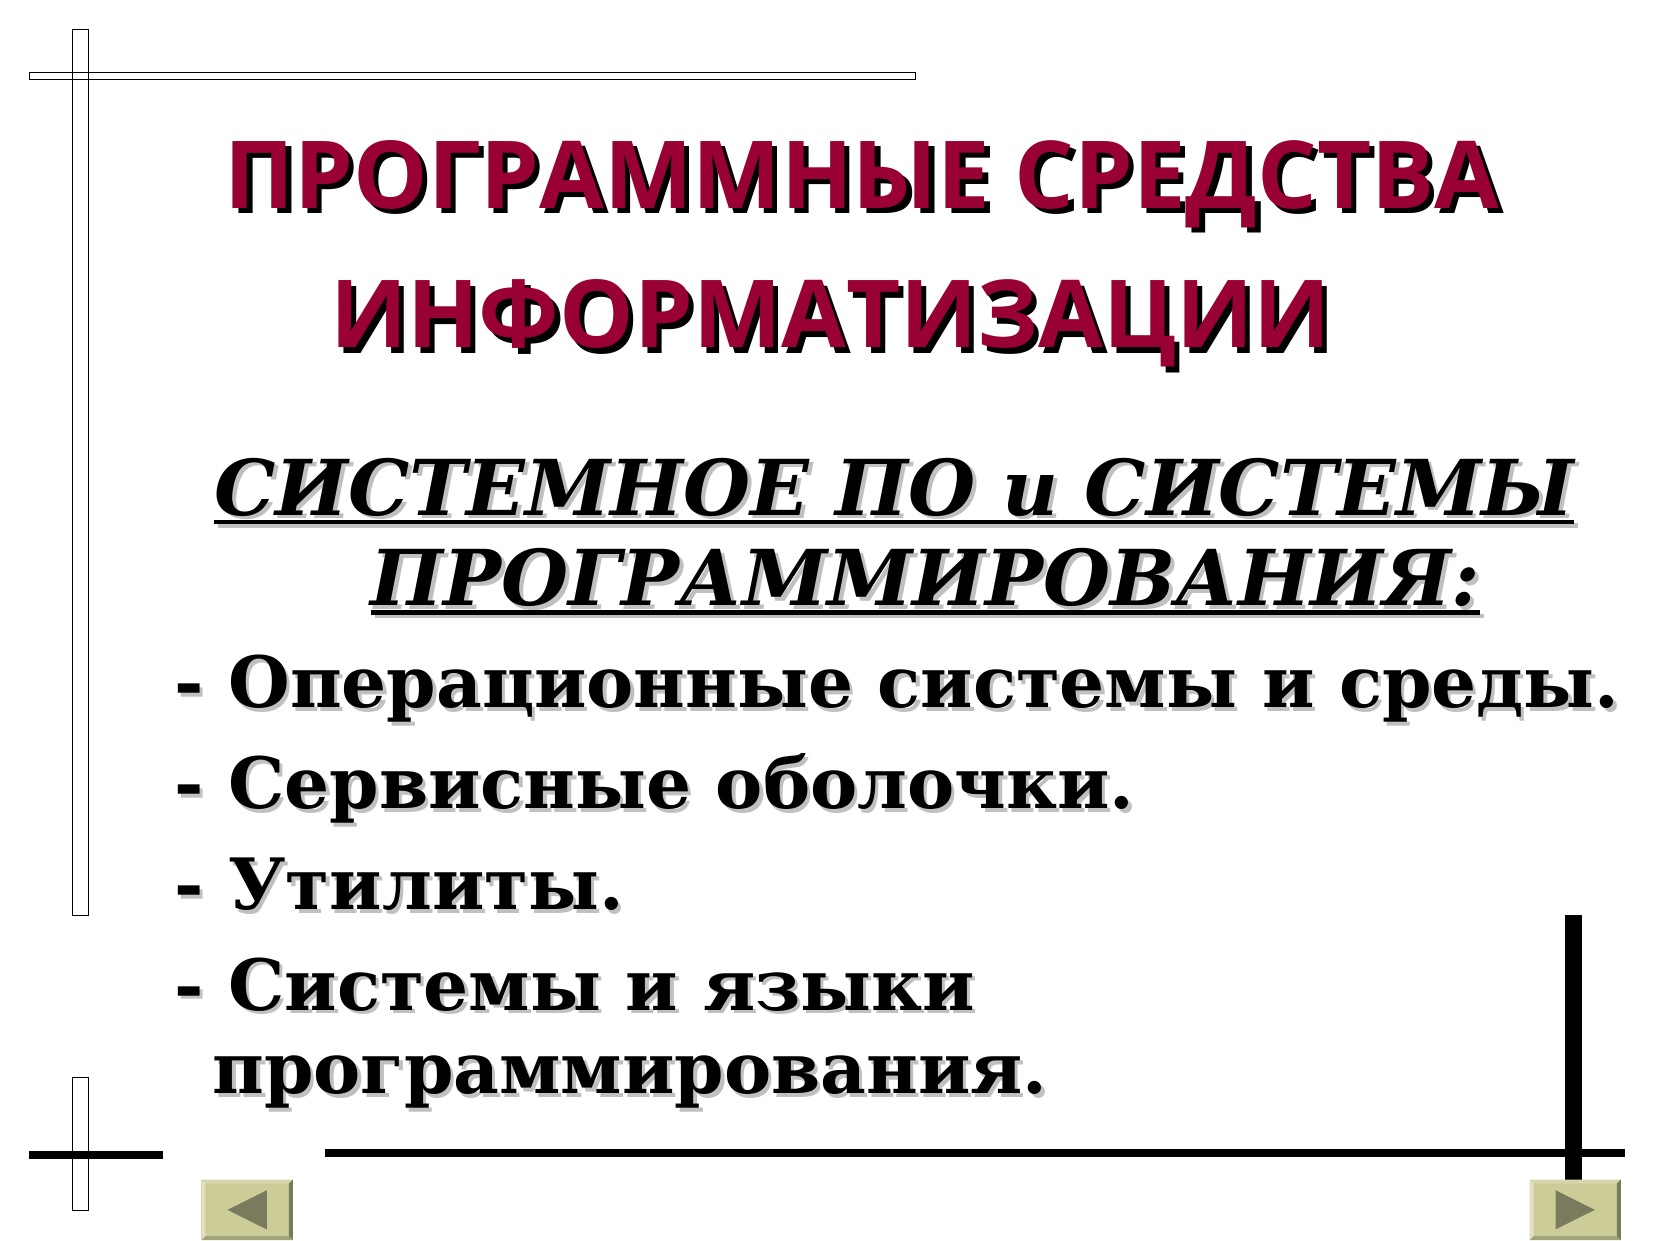

# ПРОГРАММНЫЕ СРЕДСТВА ИНФОРМАТИЗАЦИИ
 СИСТЕМНОЕ ПО и СИСТЕМЫ ПРОГРАММИРОВАНИЯ:
 - Операционные системы и среды.
 - Сервисные оболочки.
 - Утилиты.
 - Системы и языки программирования.